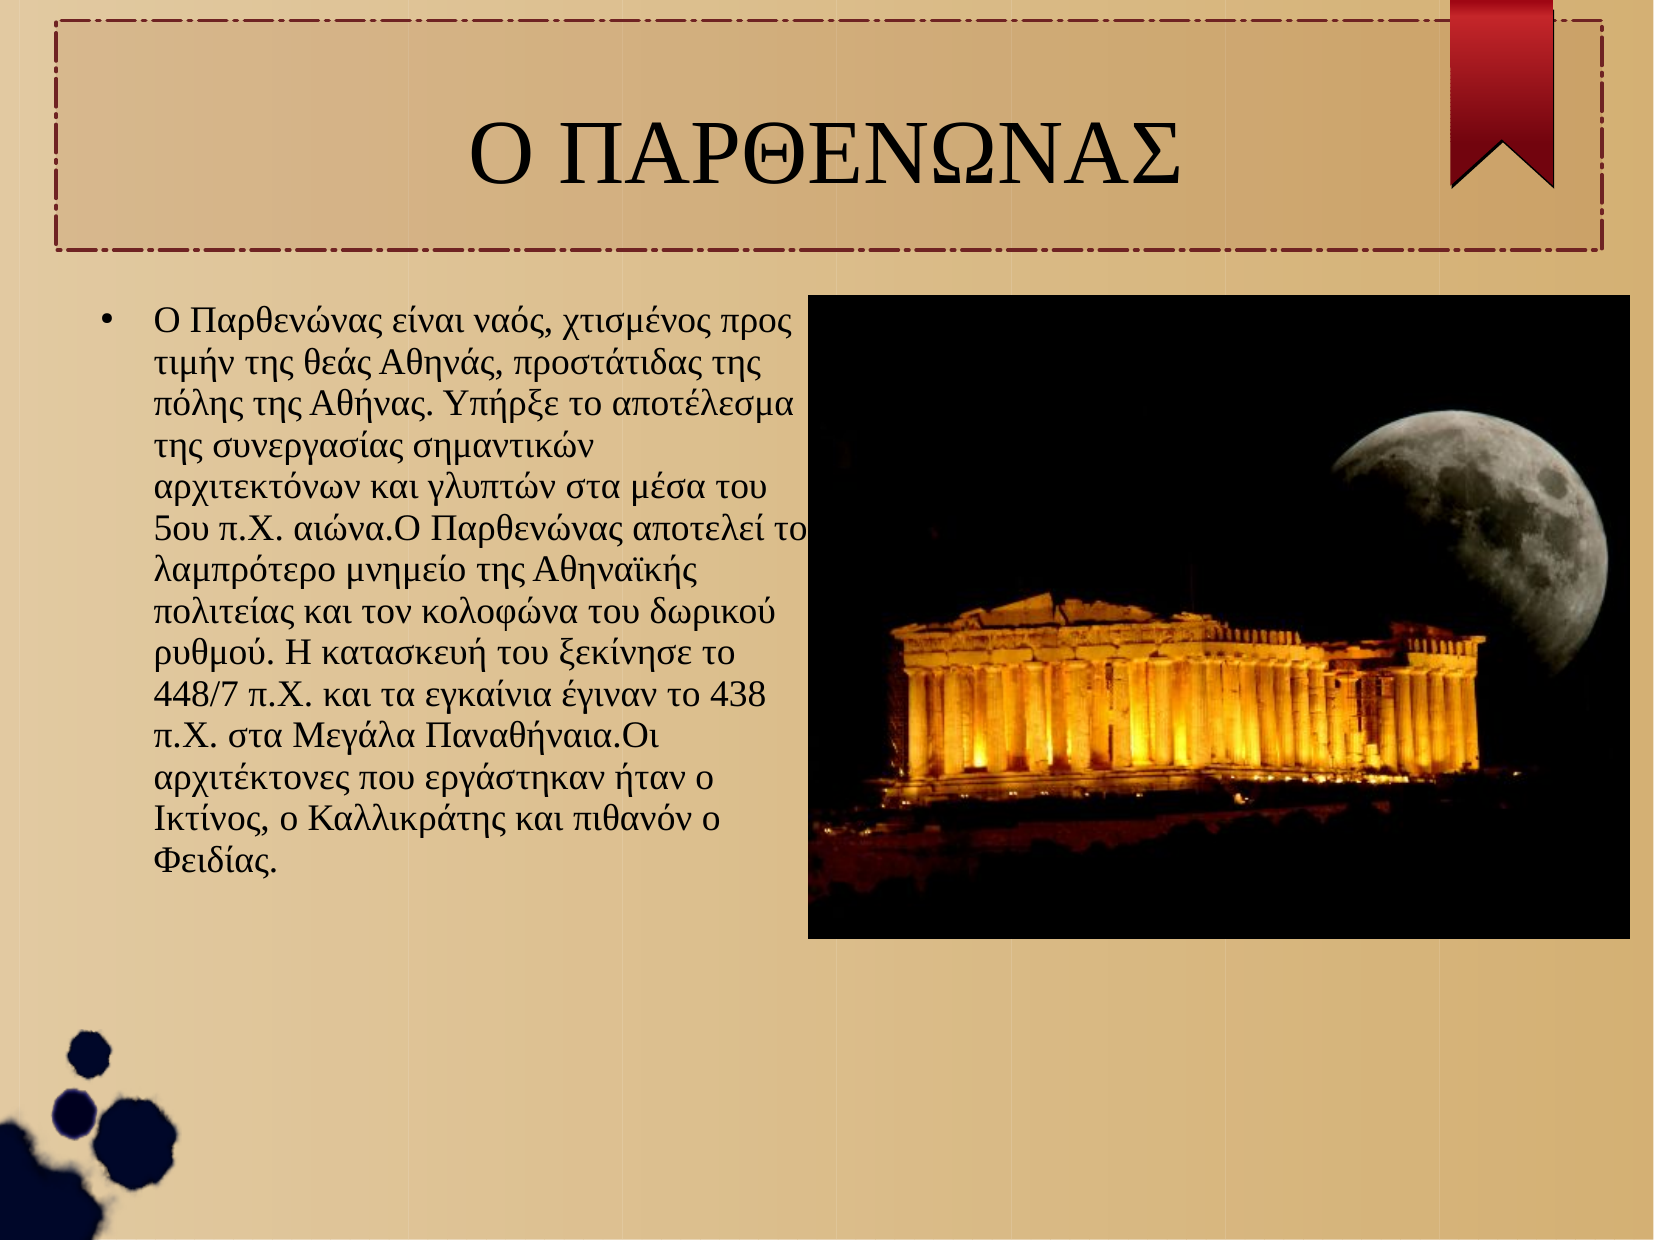

# Ο ΠΑΡΘΕΝΩΝΑΣ
Ο Παρθενώνας είναι ναός, χτισμένος προς τιμήν της θεάς Αθηνάς, προστάτιδας της πόλης της Αθήνας. Υπήρξε το αποτέλεσμα της συνεργασίας σημαντικών αρχιτεκτόνων και γλυπτών στα μέσα του 5ου π.Χ. αιώνα.Ο Παρθενώνας αποτελεί το λαμπρότερο μνημείο της Αθηναϊκής πολιτείας και τον κολοφώνα του δωρικού ρυθμού. Η κατασκευή του ξεκίνησε το 448/7 π.Χ. και τα εγκαίνια έγιναν το 438 π.Χ. στα Μεγάλα Παναθήναια.Οι αρχιτέκτονες που εργάστηκαν ήταν ο Ικτίνος, ο Καλλικράτης και πιθανόν ο Φειδίας.